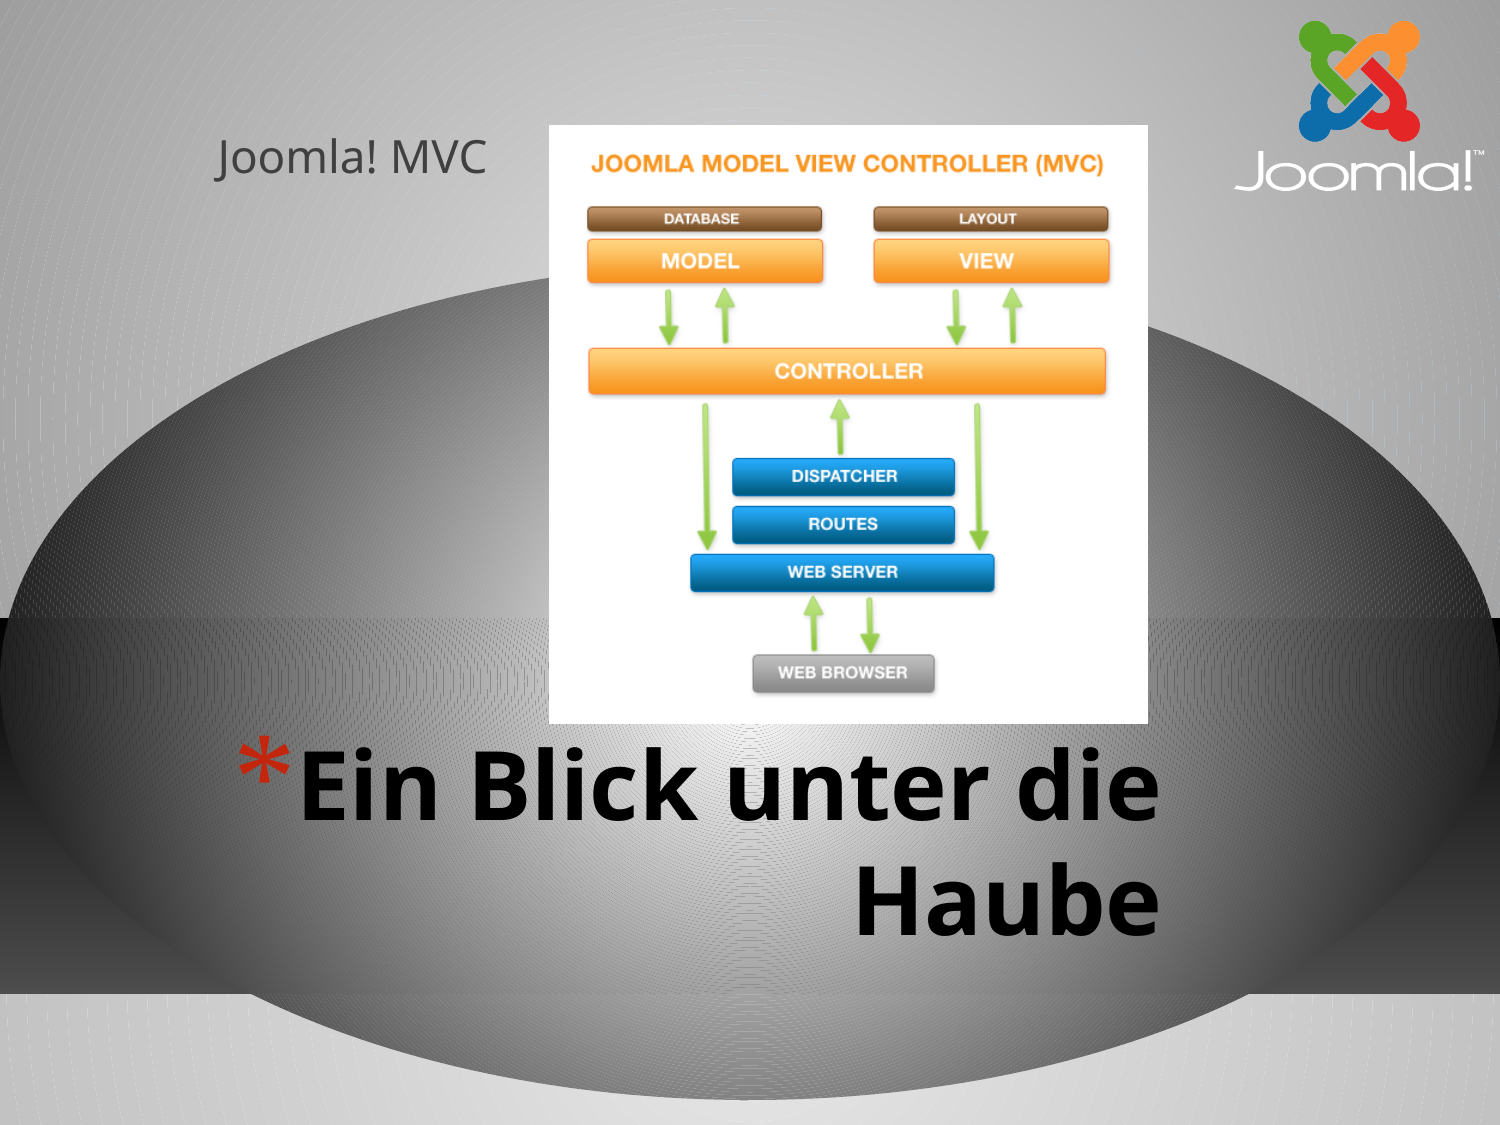

Joomla! MVC
# Ein Blick unter die Haube